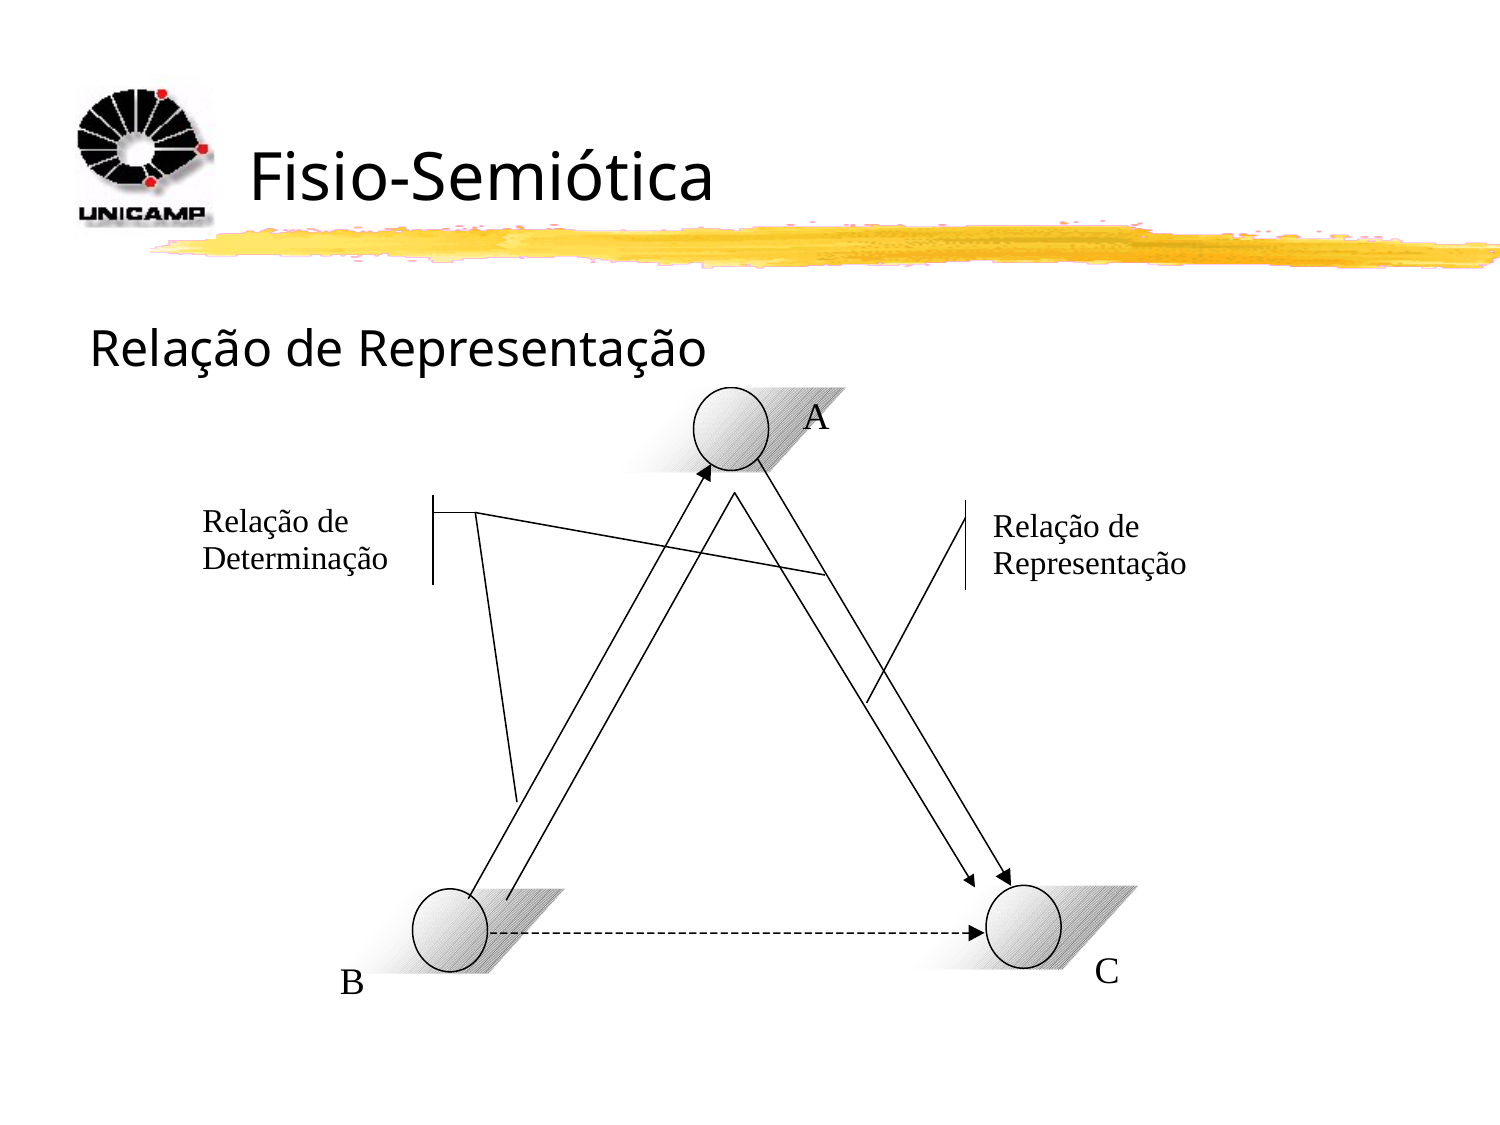

# Fisio-Semiótica
Relação de Representação
Relação de Determinação
Relação de Representação